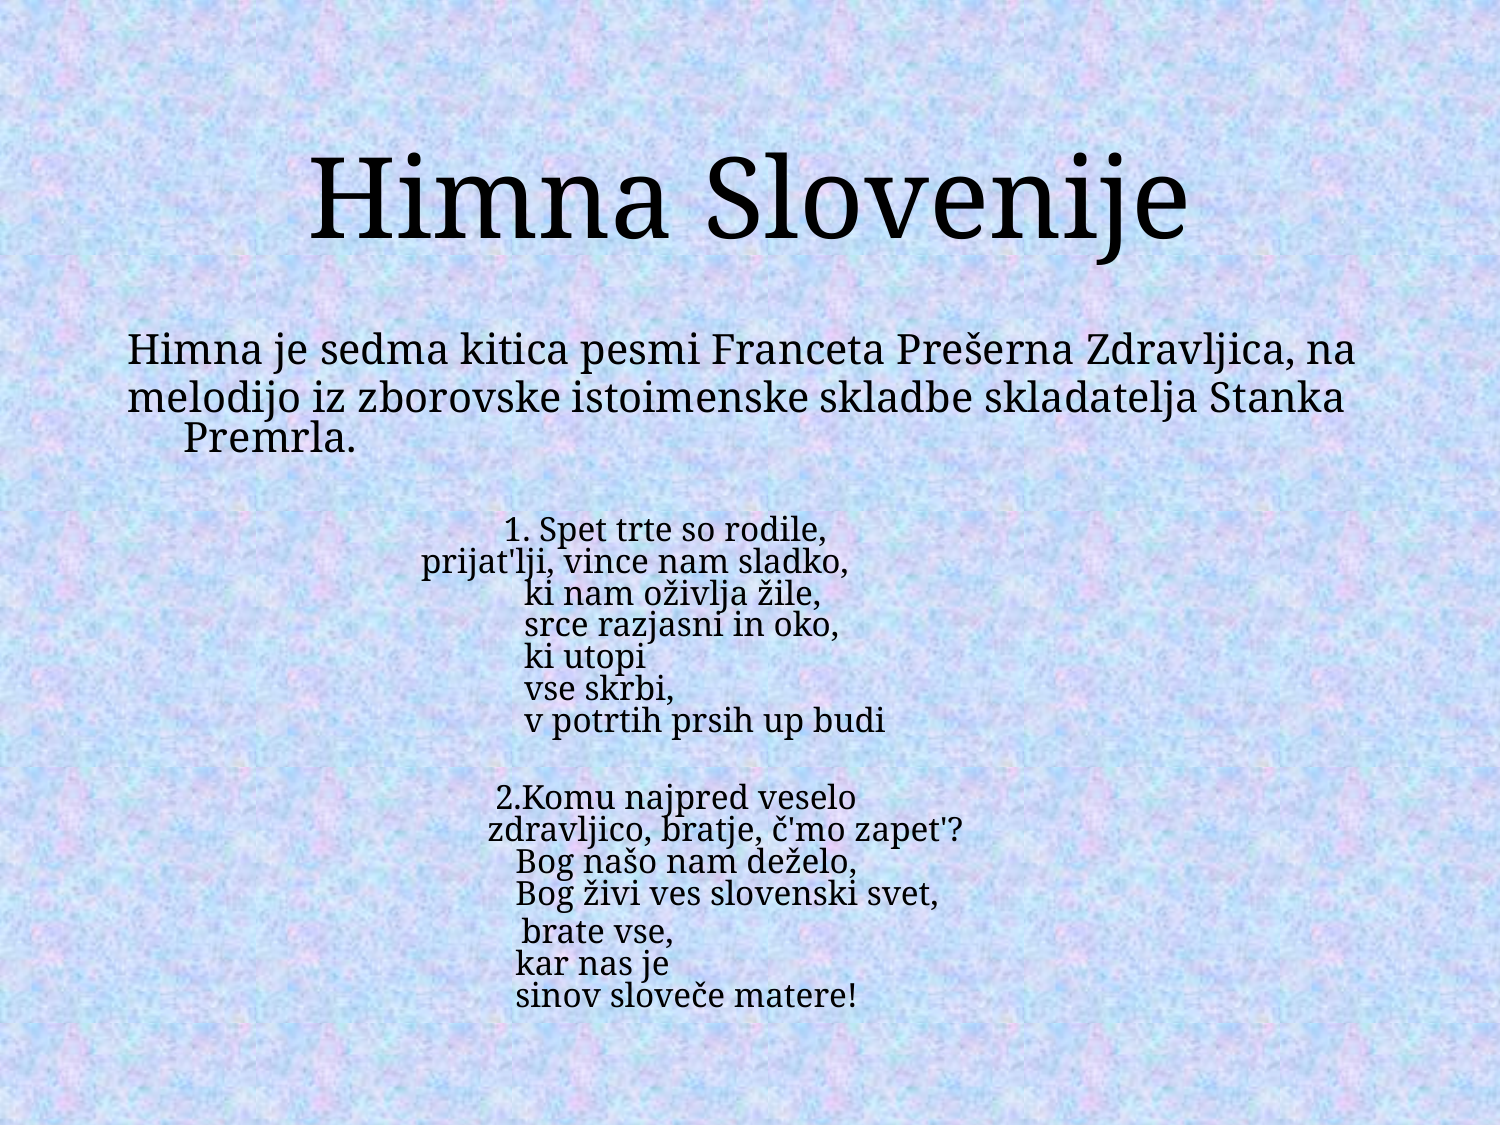

# Himna Slovenije
Himna je sedma kitica pesmi Franceta Prešerna Zdravljica, na
melodijo iz zborovske istoimenske skladbe skladatelja Stanka Premrla.
 1. Spet trte so rodile,
		 prijat'lji, vince nam sladko,
 ki nam oživlja žile,
 srce razjasni in oko,
 ki utopi
 vse skrbi,
 v potrtih prsih up budi
 2.Komu najpred veselo
 	 zdravljico, bratje, č'mo zapet'?
 Bog našo nam deželo,
 Bog živi ves slovenski svet,
 brate vse,
 kar nas je
 sinov sloveče matere!